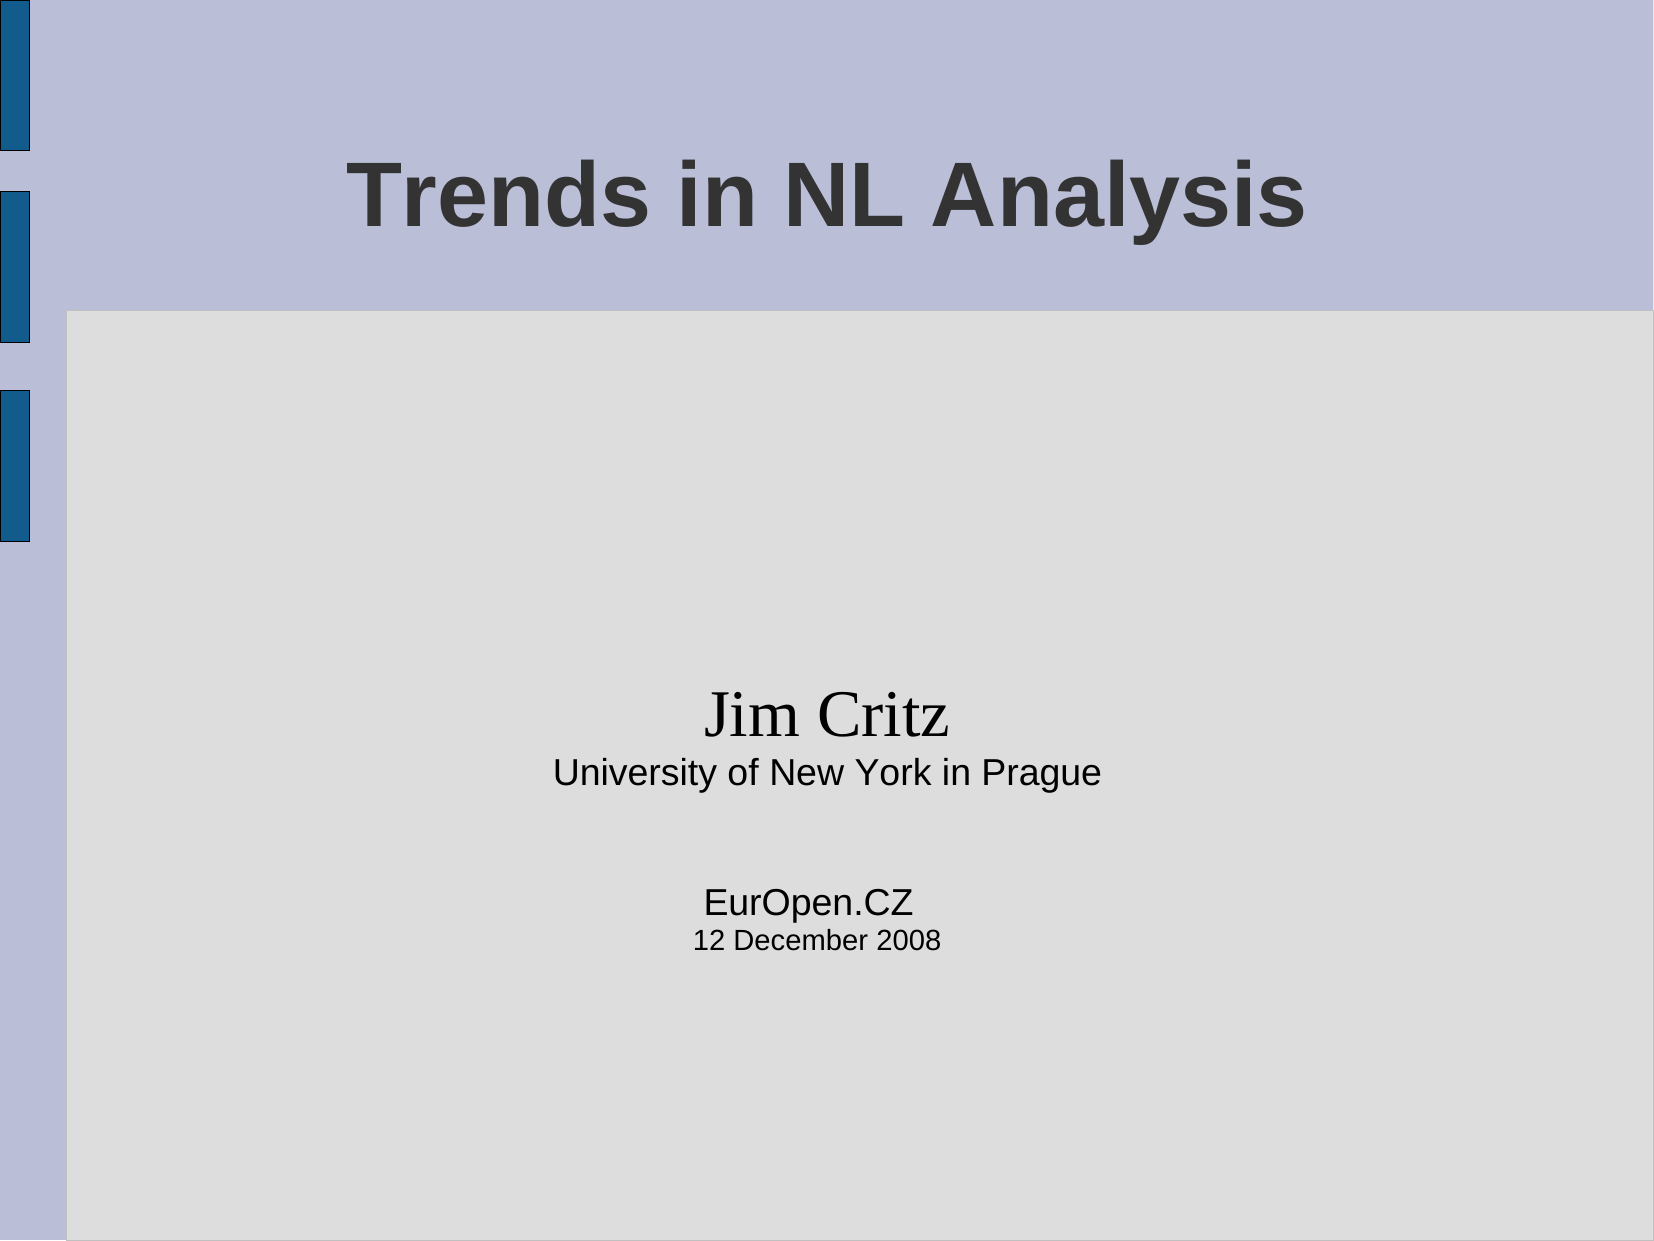

# Trends in NL Analysis
Jim Critz
University of New York in Prague
 EurOpen.CZ
12 December 2008